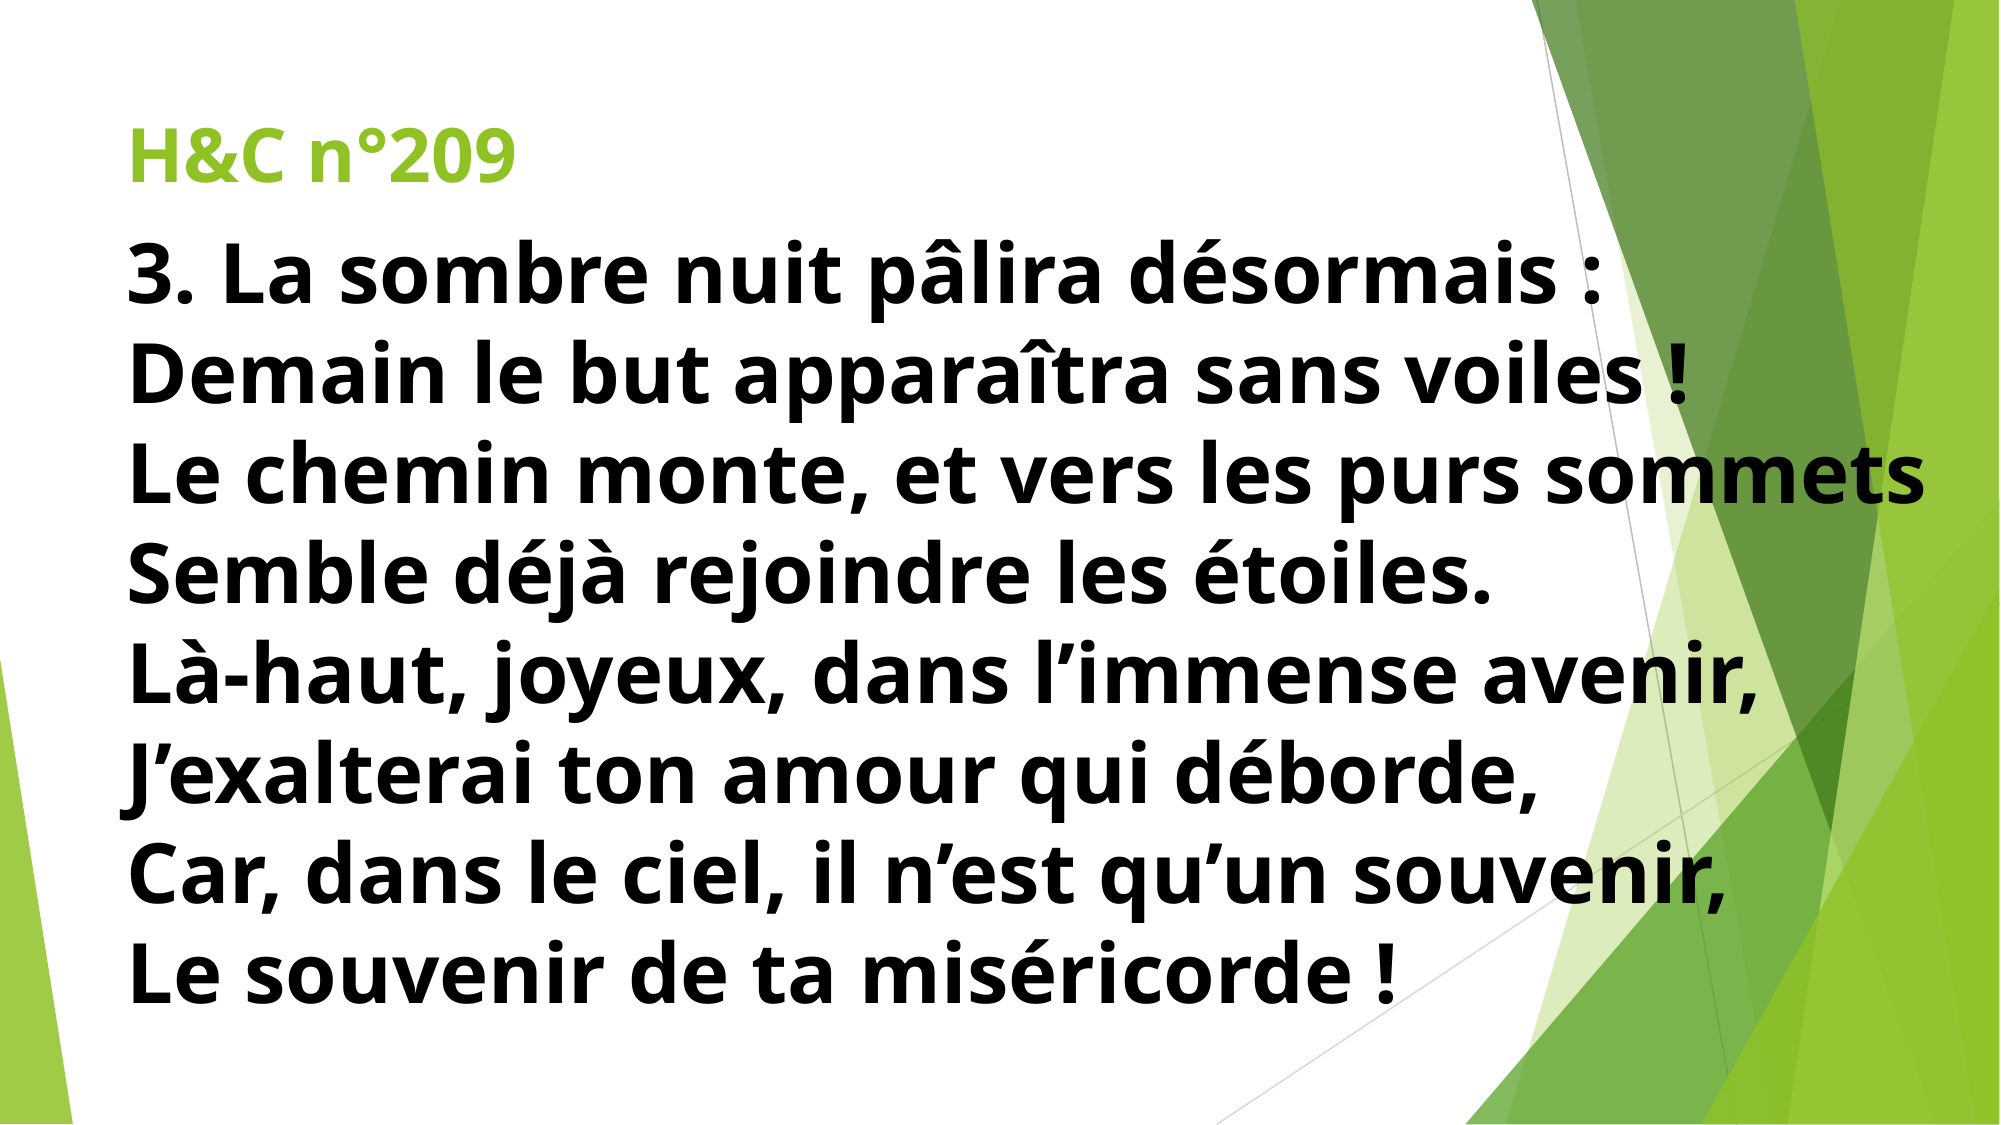

H&C n°209
3. La sombre nuit pâlira désormais :
Demain le but apparaîtra sans voiles !
Le chemin monte, et vers les purs sommets
Semble déjà rejoindre les étoiles.
Là-haut, joyeux, dans l’immense avenir,
J’exalterai ton amour qui déborde,
Car, dans le ciel, il n’est qu’un souvenir,
Le souvenir de ta miséricorde !